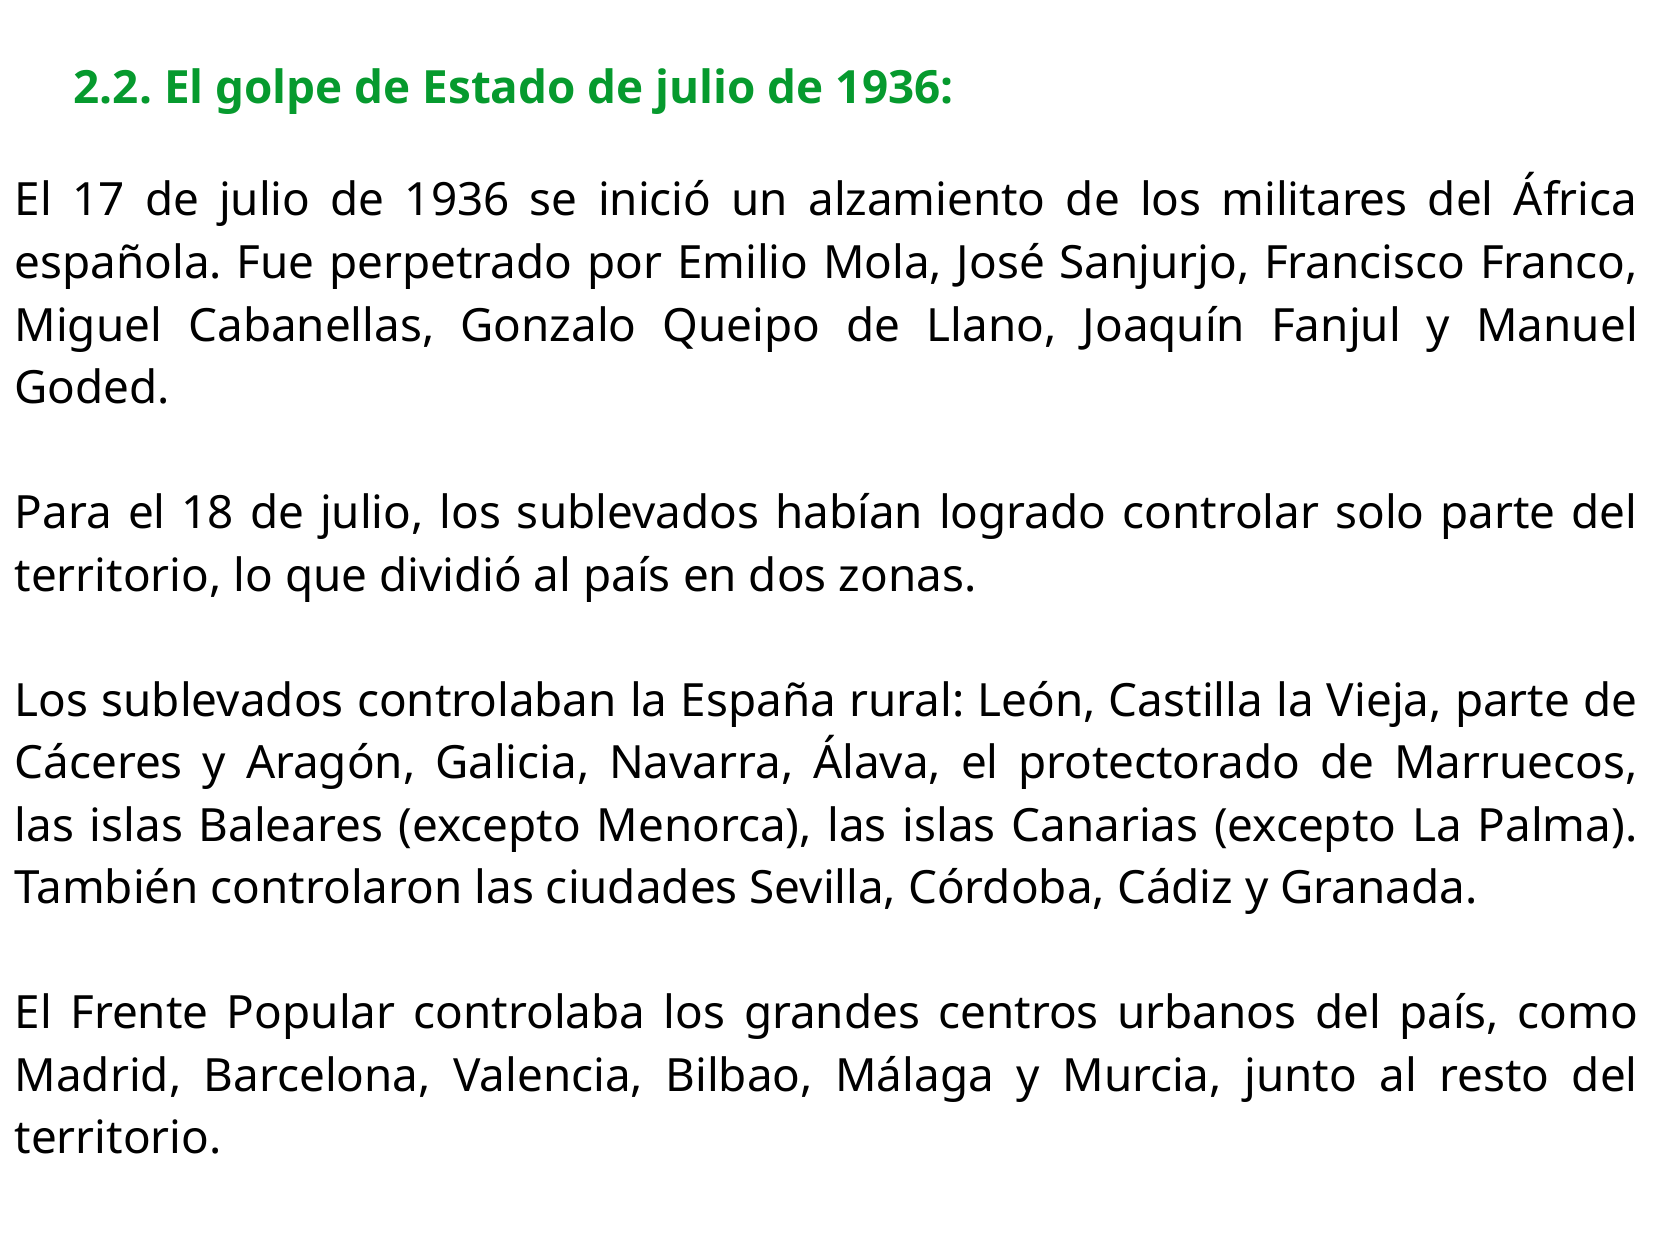

2.2. El golpe de Estado de julio de 1936:
El 17 de julio de 1936 se inició un alzamiento de los militares del África española. Fue perpetrado por Emilio Mola, José Sanjurjo, Francisco Franco, Miguel Cabanellas, Gonzalo Queipo de Llano, Joaquín Fanjul y Manuel Goded.
Para el 18 de julio, los sublevados habían logrado controlar solo parte del territorio, lo que dividió al país en dos zonas.
Los sublevados controlaban la España rural: León, Castilla la Vieja, parte de Cáceres y Aragón, Galicia, Navarra, Álava, el protectorado de Marruecos, las islas Baleares (excepto Menorca), las islas Canarias (excepto La Palma). También controlaron las ciudades Sevilla, Córdoba, Cádiz y Granada.
El Frente Popular controlaba los grandes centros urbanos del país, como Madrid, Barcelona, Valencia, Bilbao, Málaga y Murcia, junto al resto del territorio.